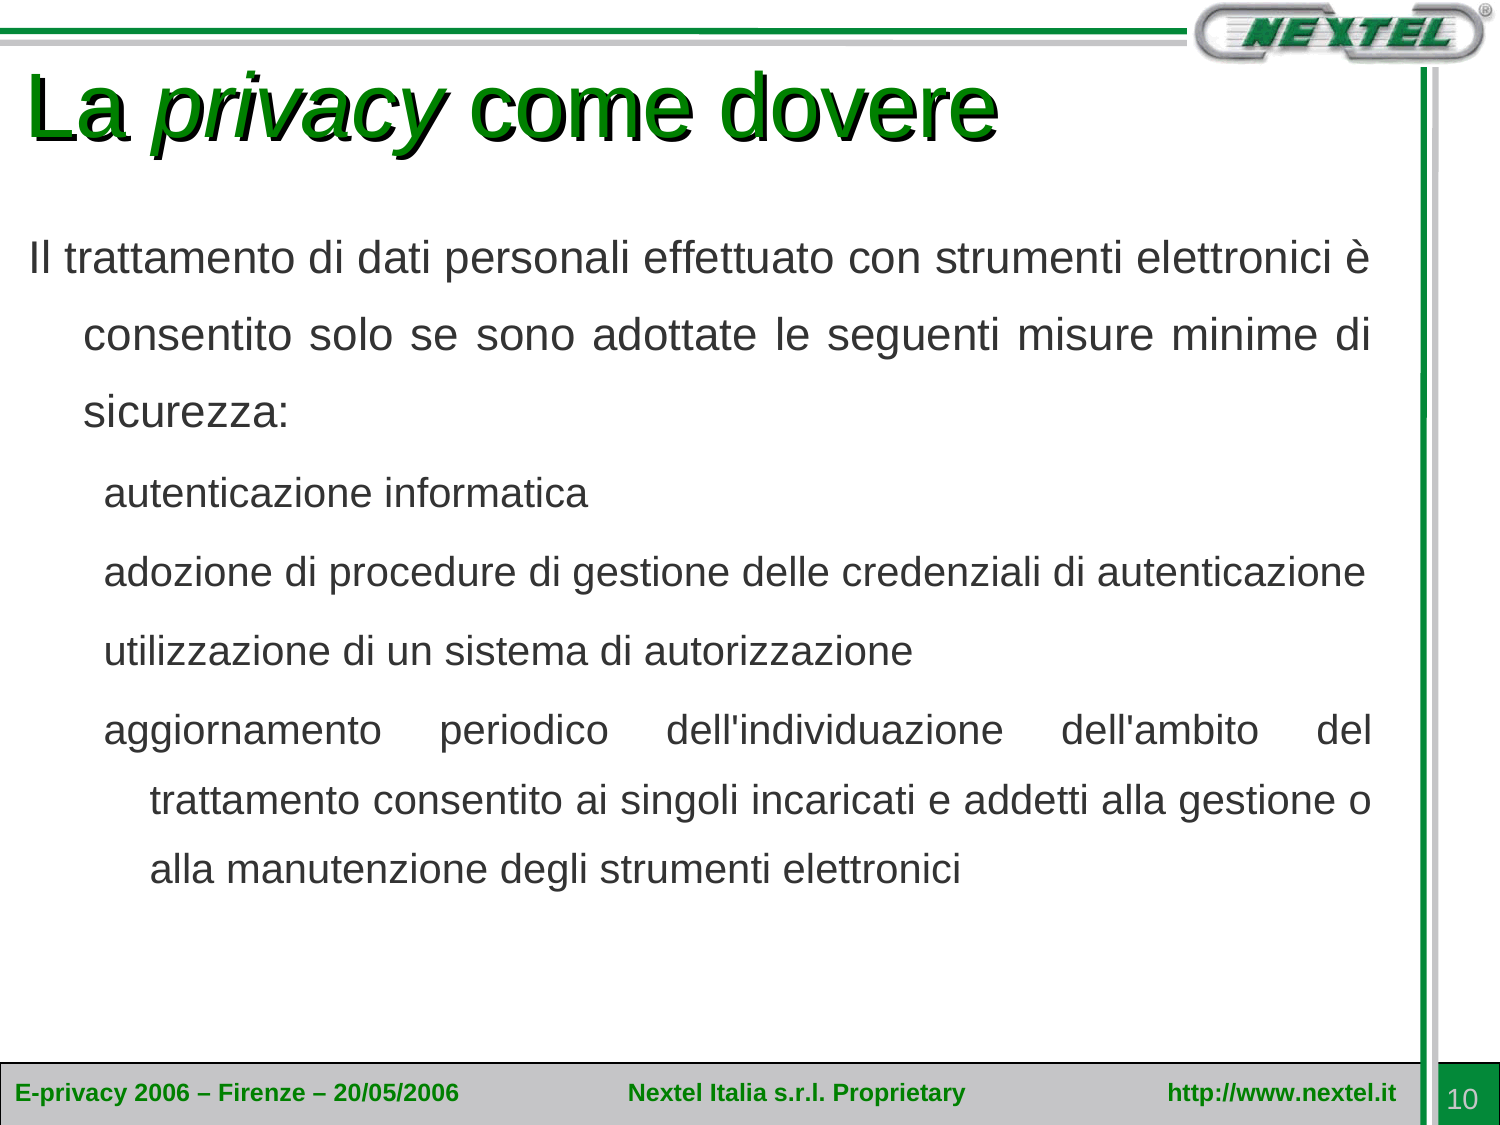

La privacy come dovere
# Il trattamento di dati personali effettuato con strumenti elettronici è consentito solo se sono adottate le seguenti misure minime di sicurezza:
autenticazione informatica
adozione di procedure di gestione delle credenziali di autenticazione
utilizzazione di un sistema di autorizzazione
aggiornamento periodico dell'individuazione dell'ambito del trattamento consentito ai singoli incaricati e addetti alla gestione o alla manutenzione degli strumenti elettronici
10